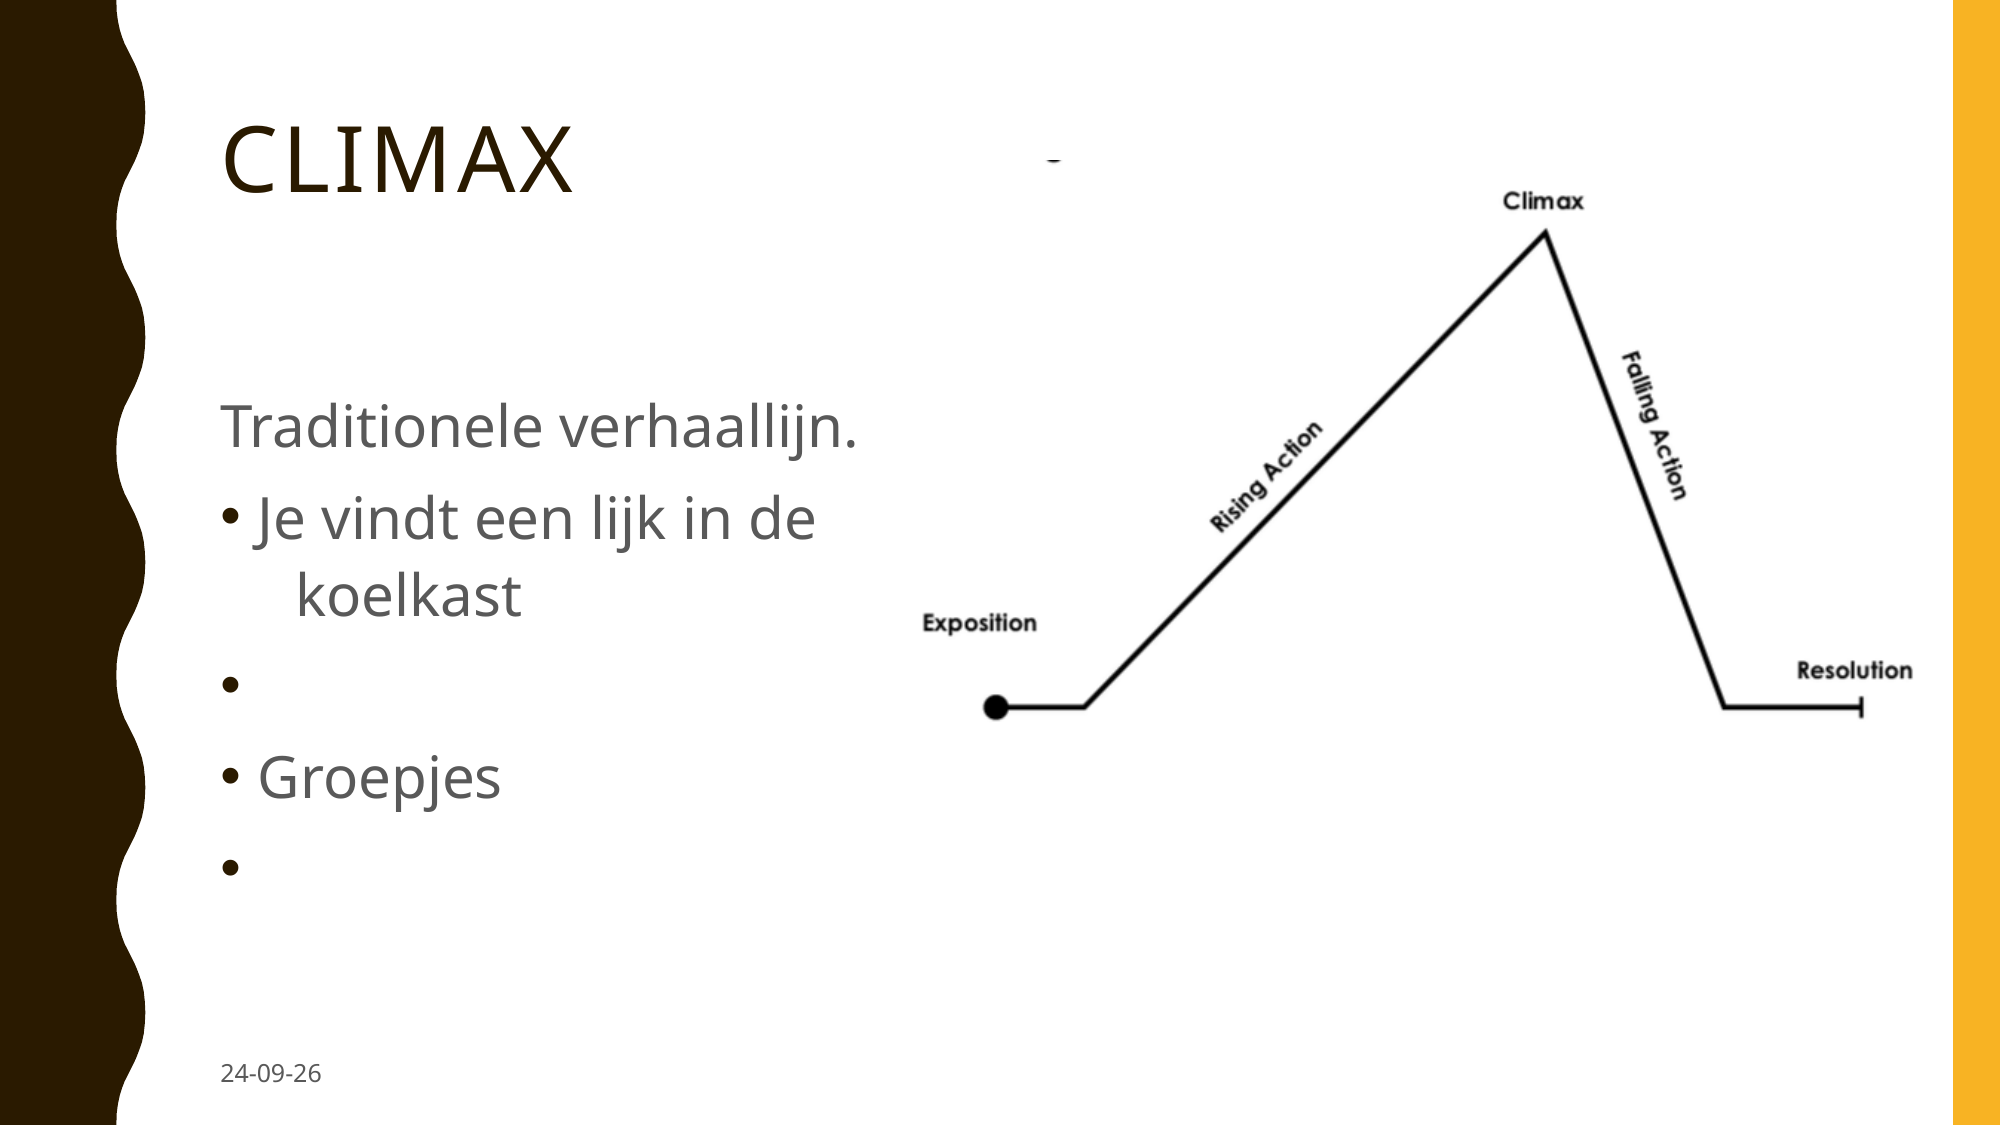

# Climax
Traditionele verhaallijn.
Je vindt een lijk in de koelkast
Groepjes